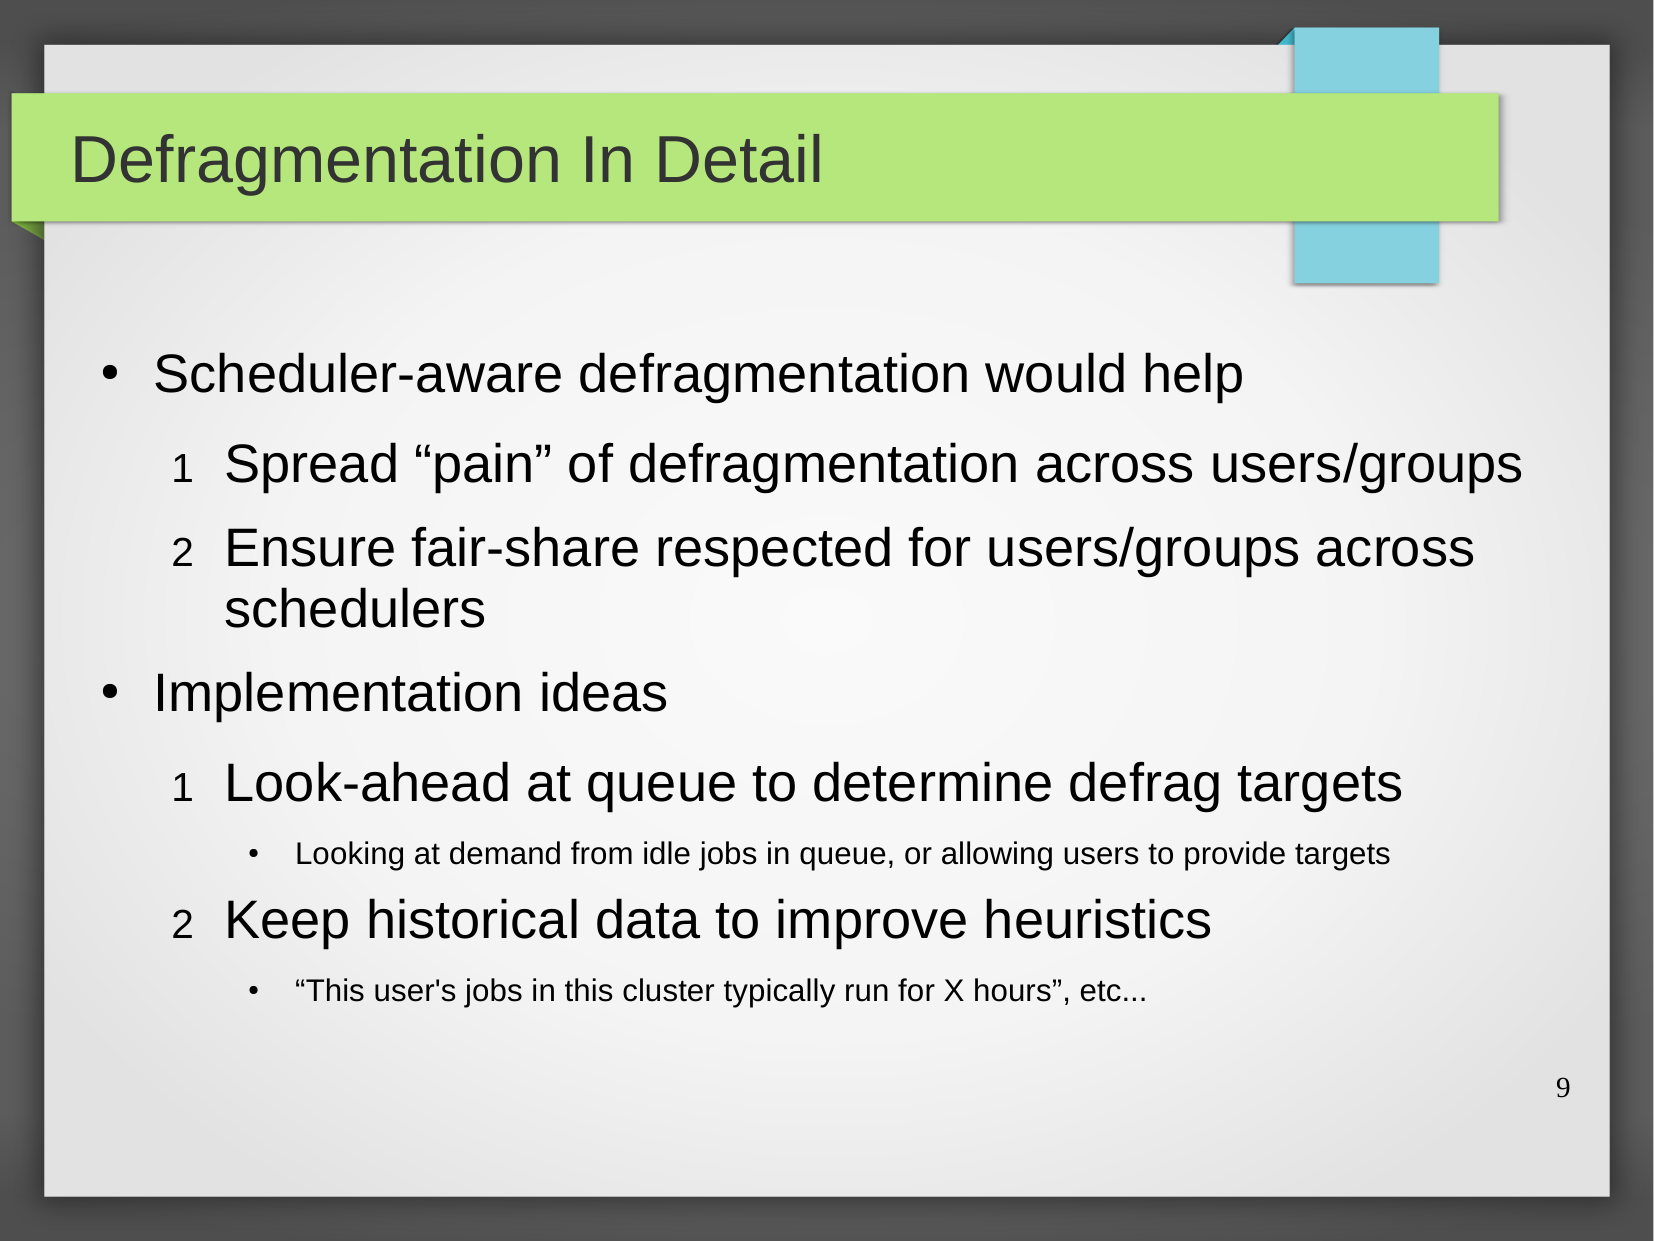

# Defragmentation In Detail
Scheduler-aware defragmentation would help
Spread “pain” of defragmentation across users/groups
Ensure fair-share respected for users/groups across schedulers
Implementation ideas
Look-ahead at queue to determine defrag targets
Looking at demand from idle jobs in queue, or allowing users to provide targets
Keep historical data to improve heuristics
“This user's jobs in this cluster typically run for X hours”, etc...
9